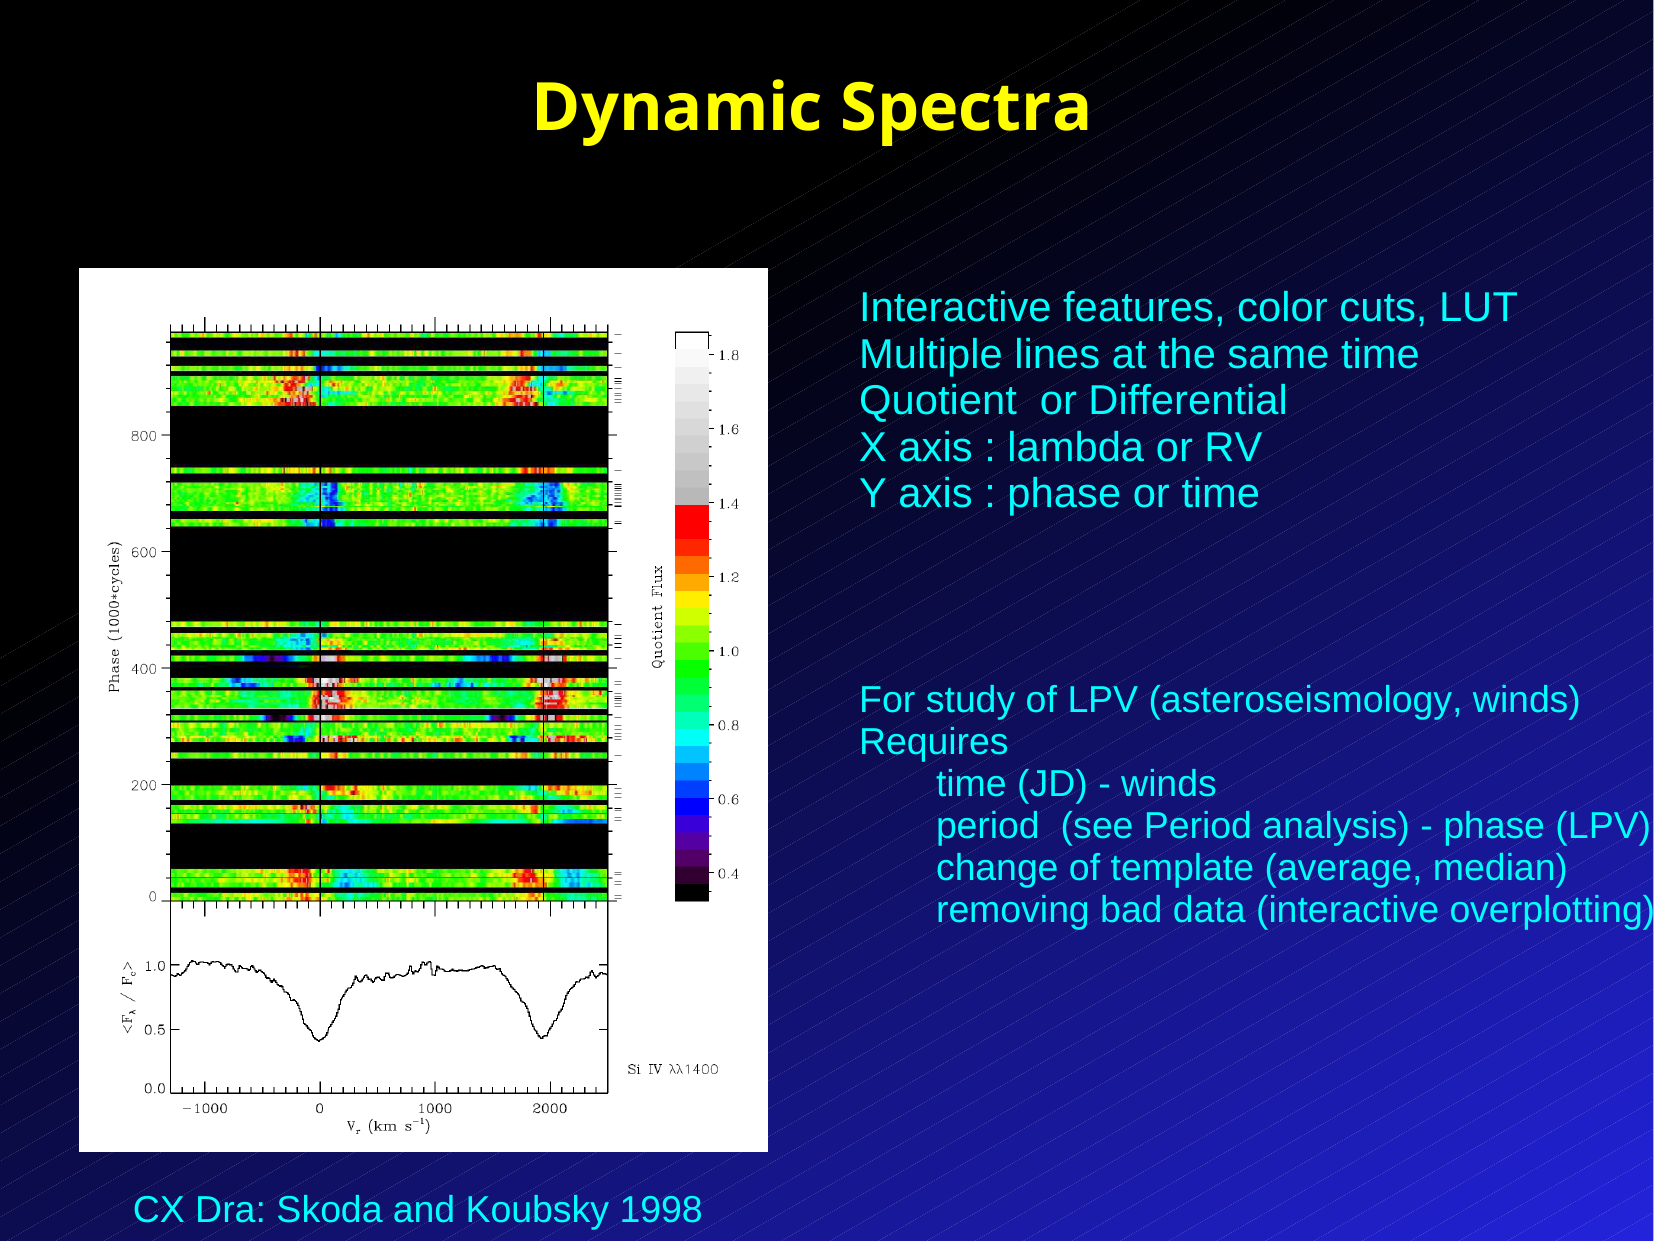

# Dynamic Spectra
Interactive features, color cuts, LUT
Multiple lines at the same time
Quotient or Differential
X axis : lambda or RV
Y axis : phase or time
For study of LPV (asteroseismology, winds)
Requires
time (JD) - winds
period (see Period analysis) - phase (LPV)
change of template (average, median)
removing bad data (interactive overplotting)
CX Dra: Skoda and Koubsky 1998